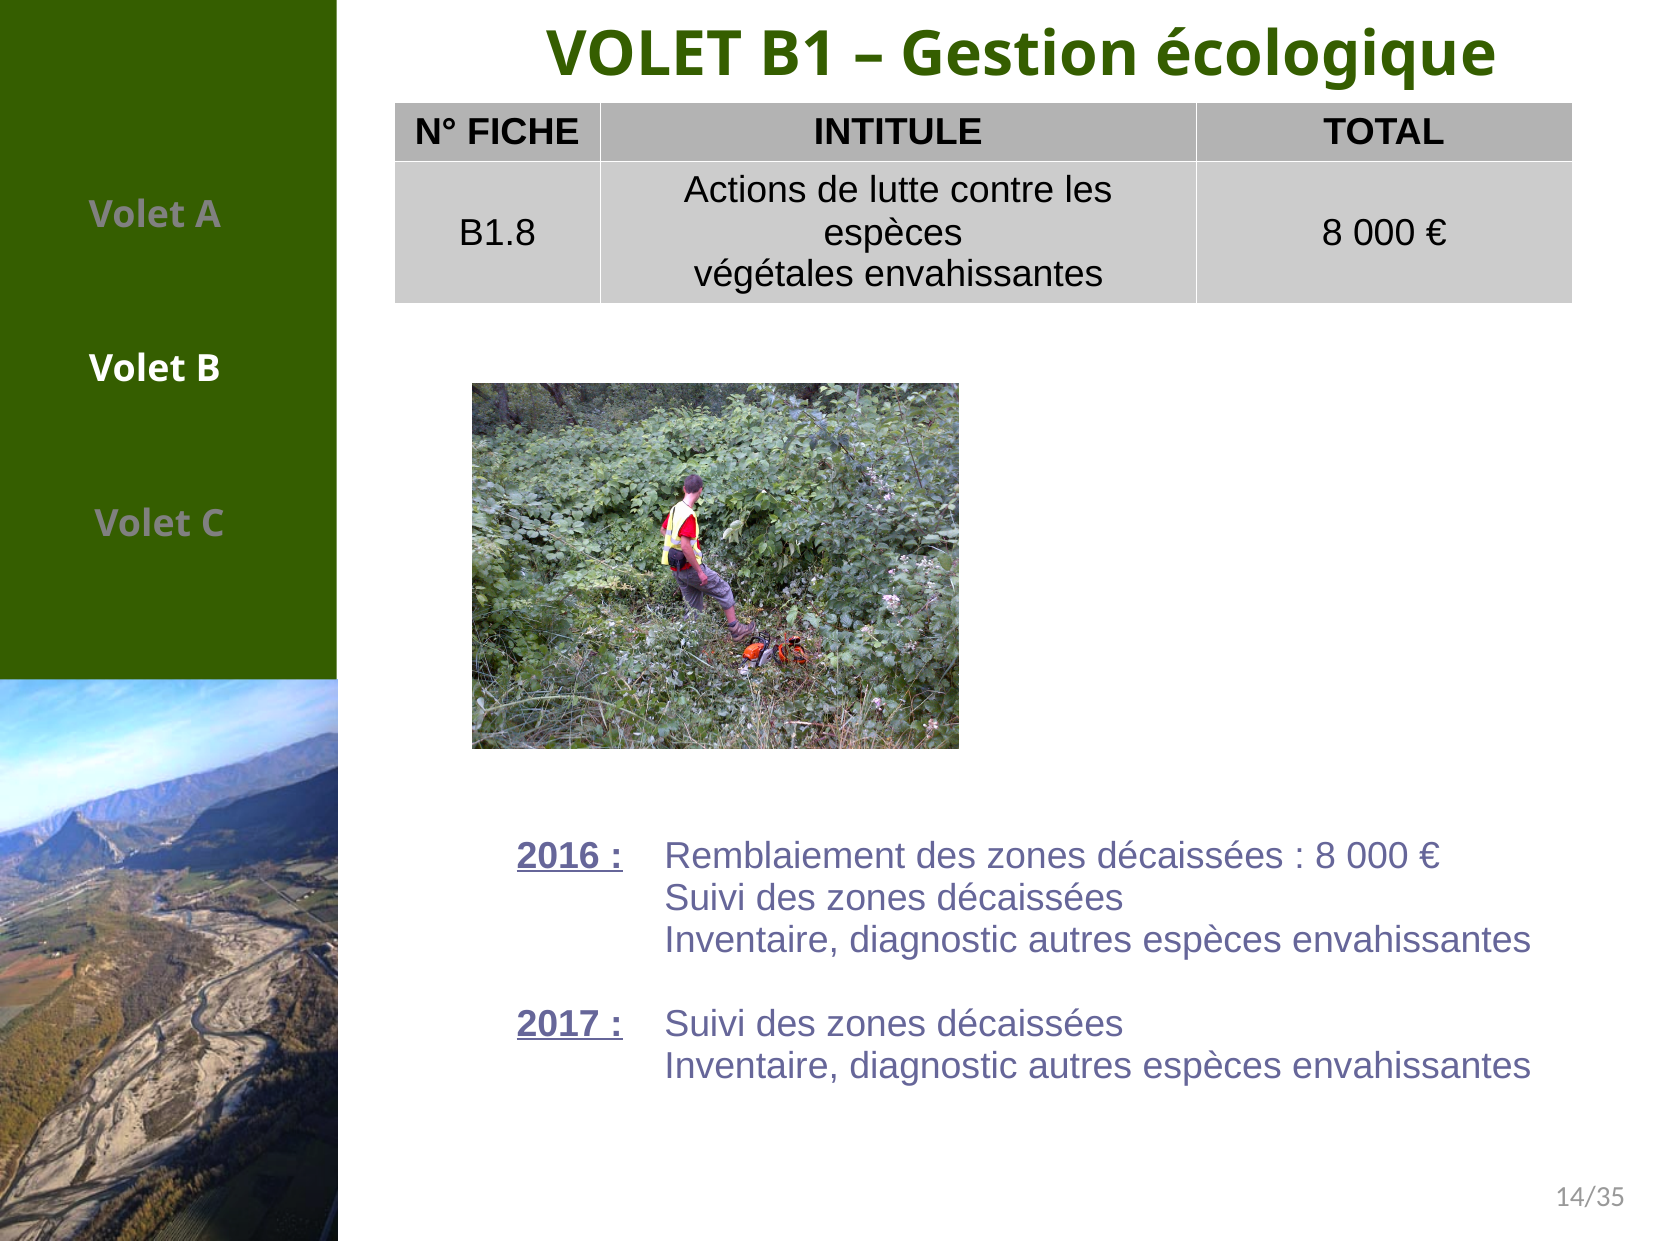

VOLET B1 – Gestion écologique
| N° FICHE | INTITULE | TOTAL |
| --- | --- | --- |
| B1.8 | Actions de lutte contre les espèces végétales envahissantes | 8 000 € |
Volet A
Volet B
 Volet C
2016 :	Remblaiement des zones décaissées : 8 000 €
		Suivi des zones décaissées
		Inventaire, diagnostic autres espèces envahissantes
2017 :	Suivi des zones décaissées
		Inventaire, diagnostic autres espèces envahissantes
14